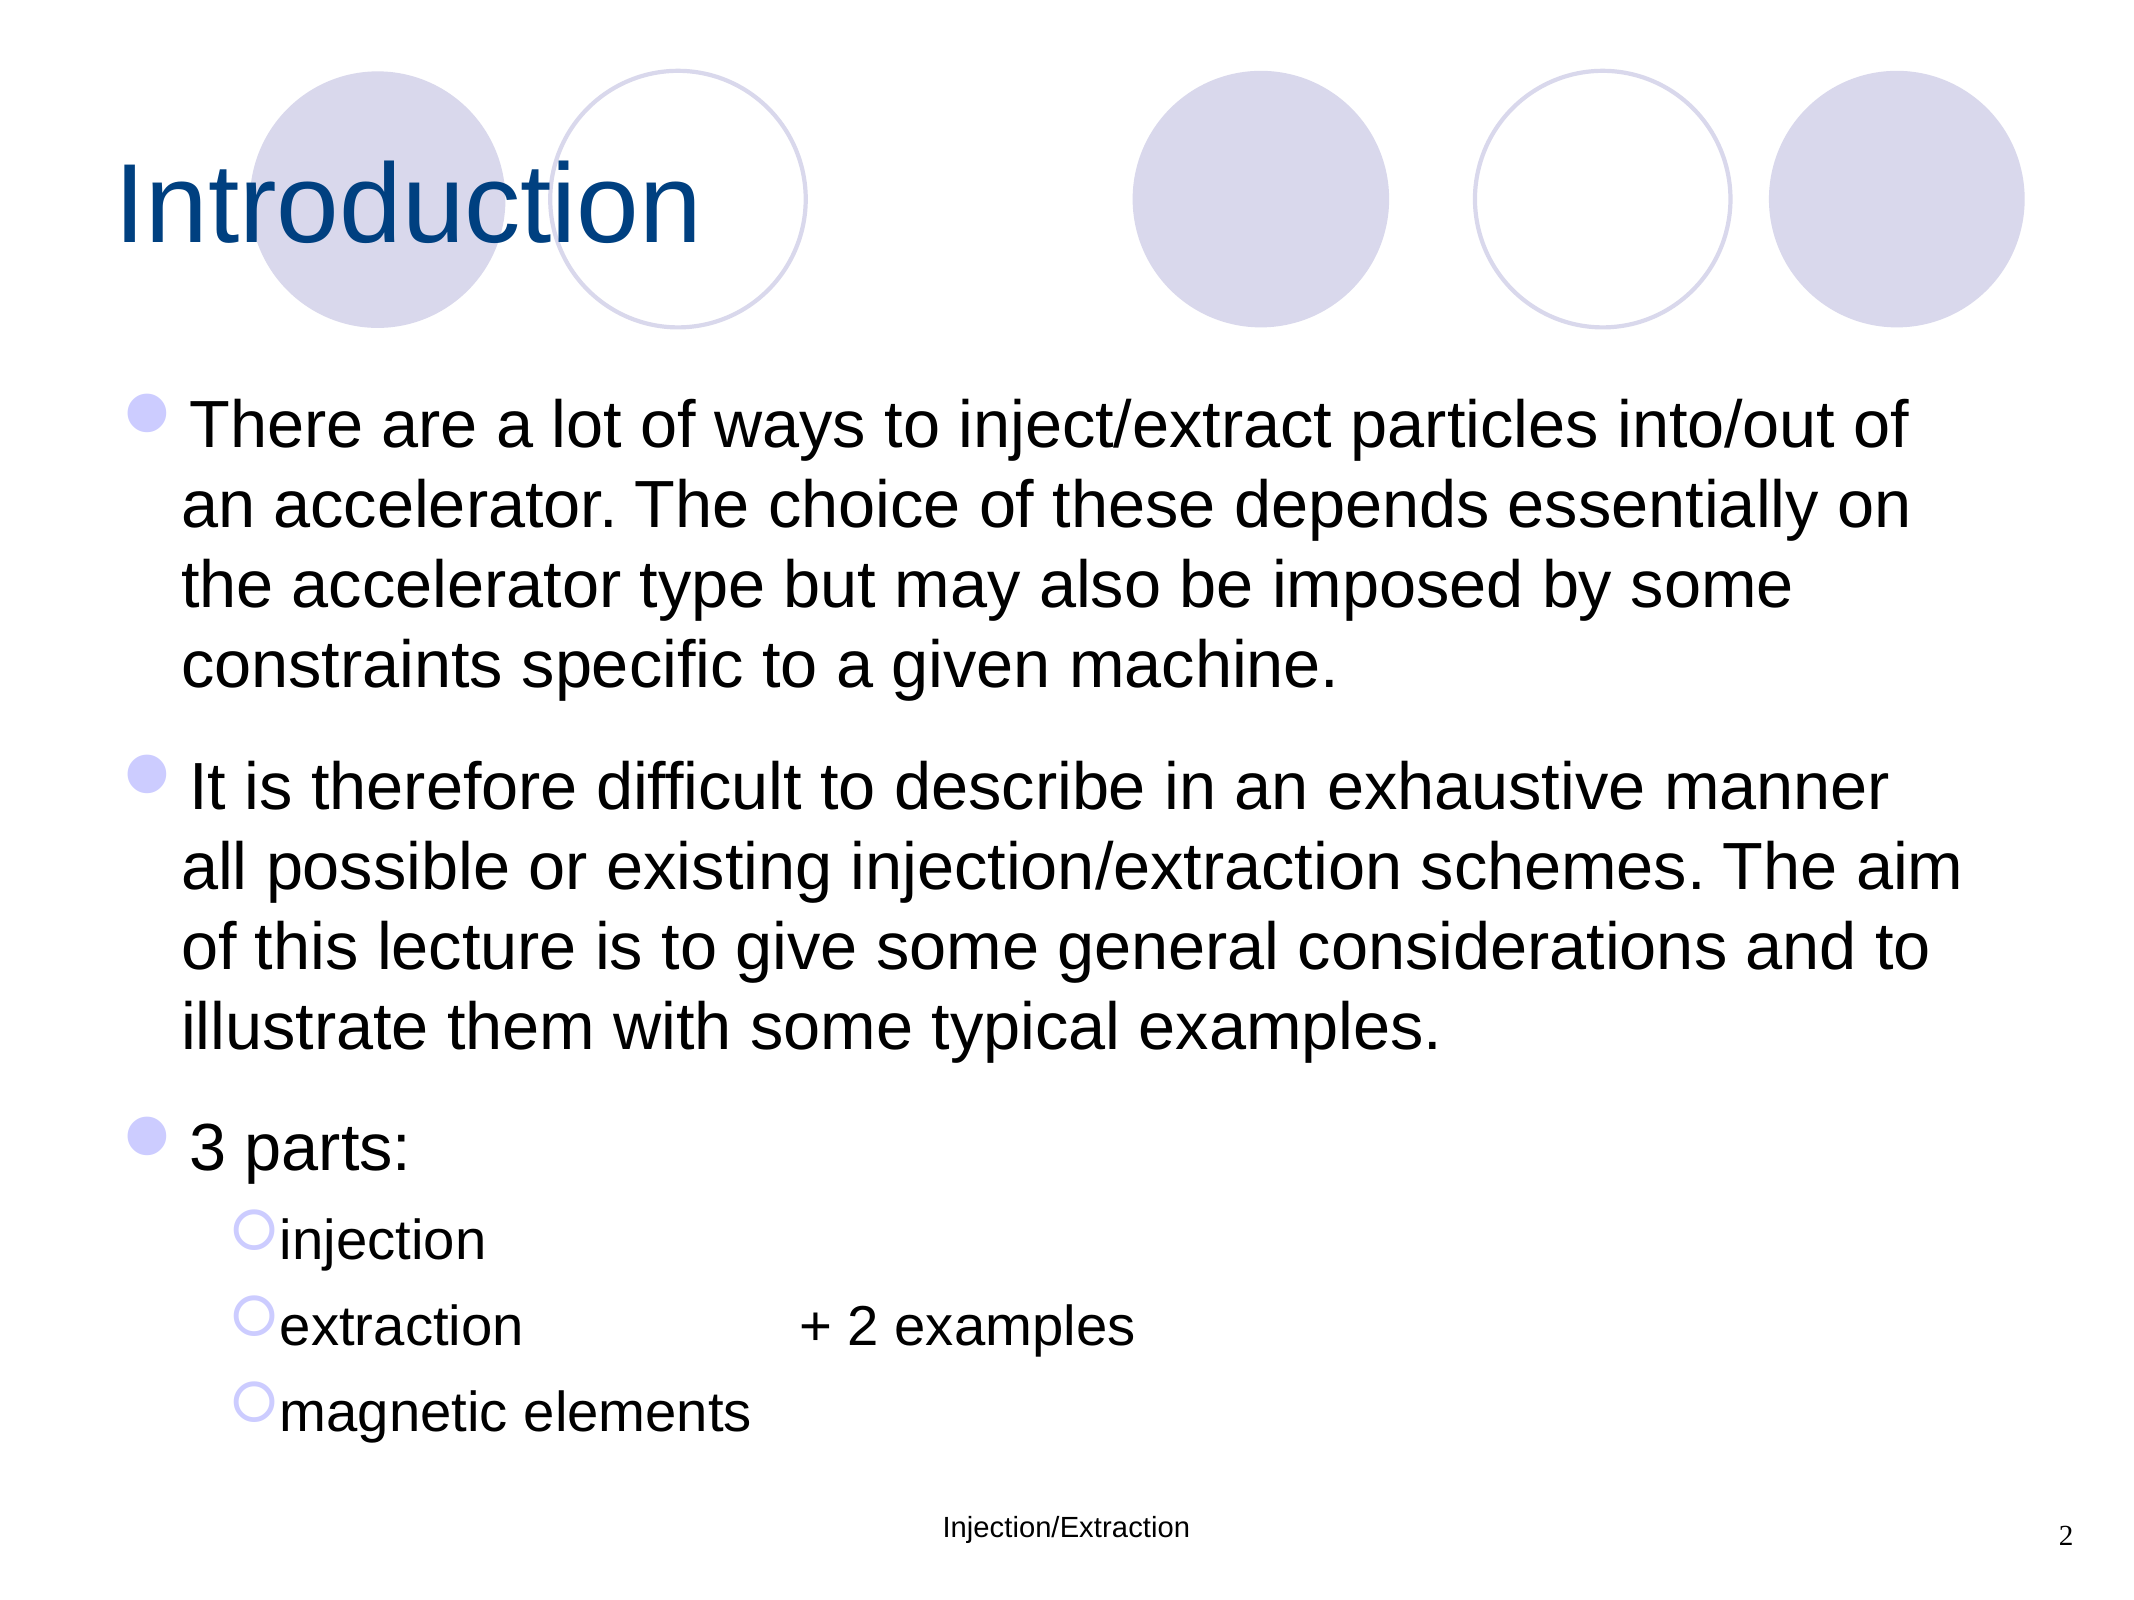

# Introduction
There are a lot of ways to inject/extract particles into/out of an accelerator. The choice of these depends essentially on the accelerator type but may also be imposed by some constraints specific to a given machine.
It is therefore difficult to describe in an exhaustive manner all possible or existing injection/extraction schemes. The aim of this lecture is to give some general considerations and to illustrate them with some typical examples.
3 parts:
injection
extraction				+ 2 examples
magnetic elements
2